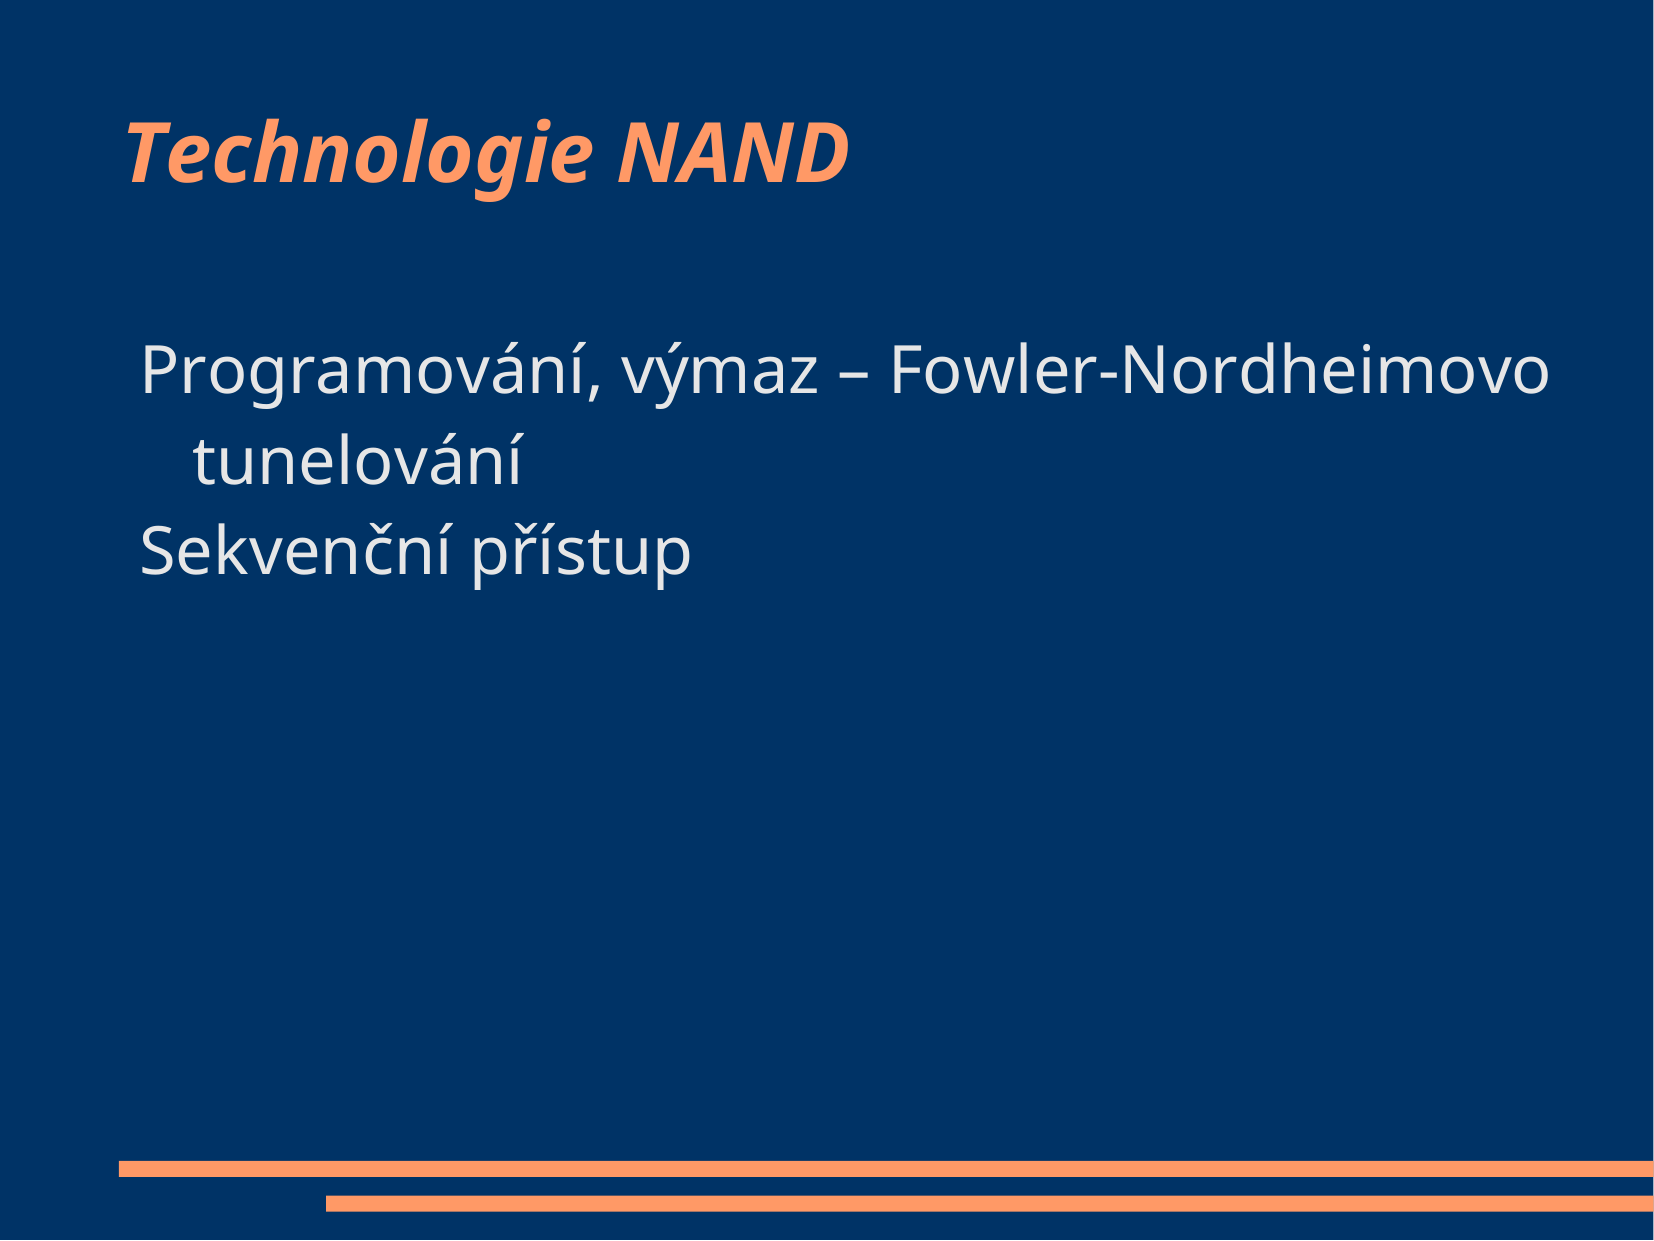

# Technologie NAND
Programování, výmaz – Fowler-Nordheimovo tunelování
Sekvenční přístup